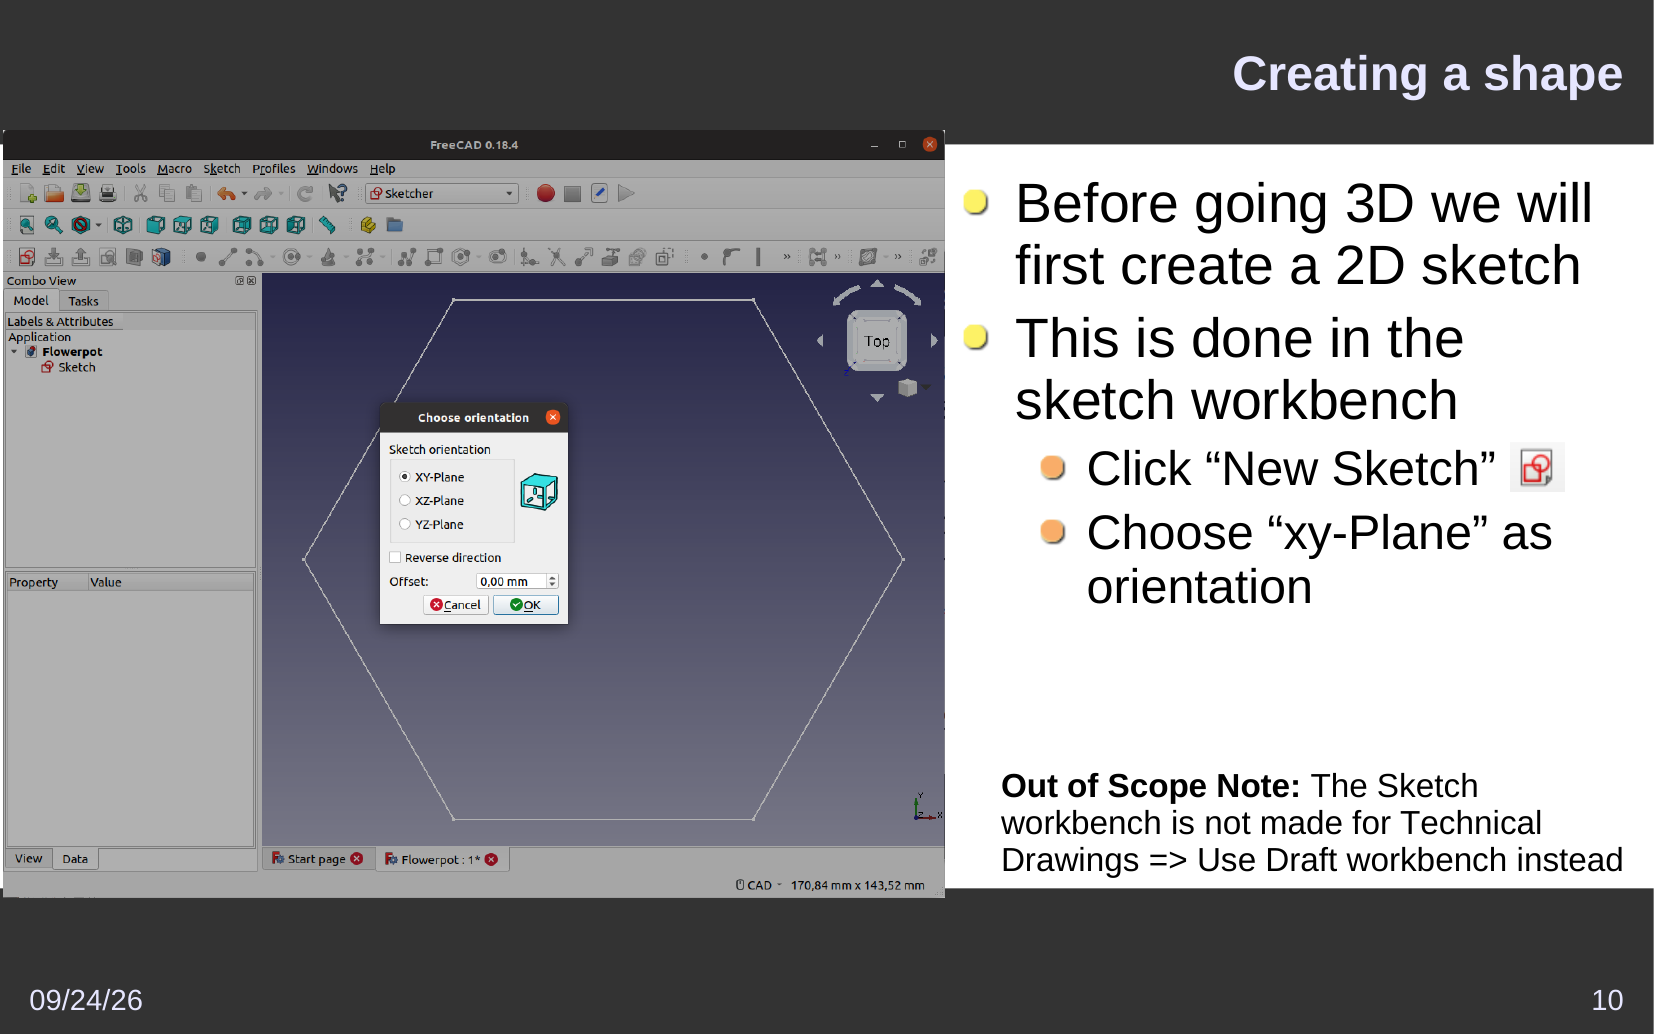

# Creating a shape
Before going 3D we will first create a 2D sketch
This is done in the sketch workbench
Click “New Sketch”
Choose “xy-Plane” as orientation
Out of Scope Note: The Sketch workbench is not made for Technical Drawings => Use Draft workbench instead
10